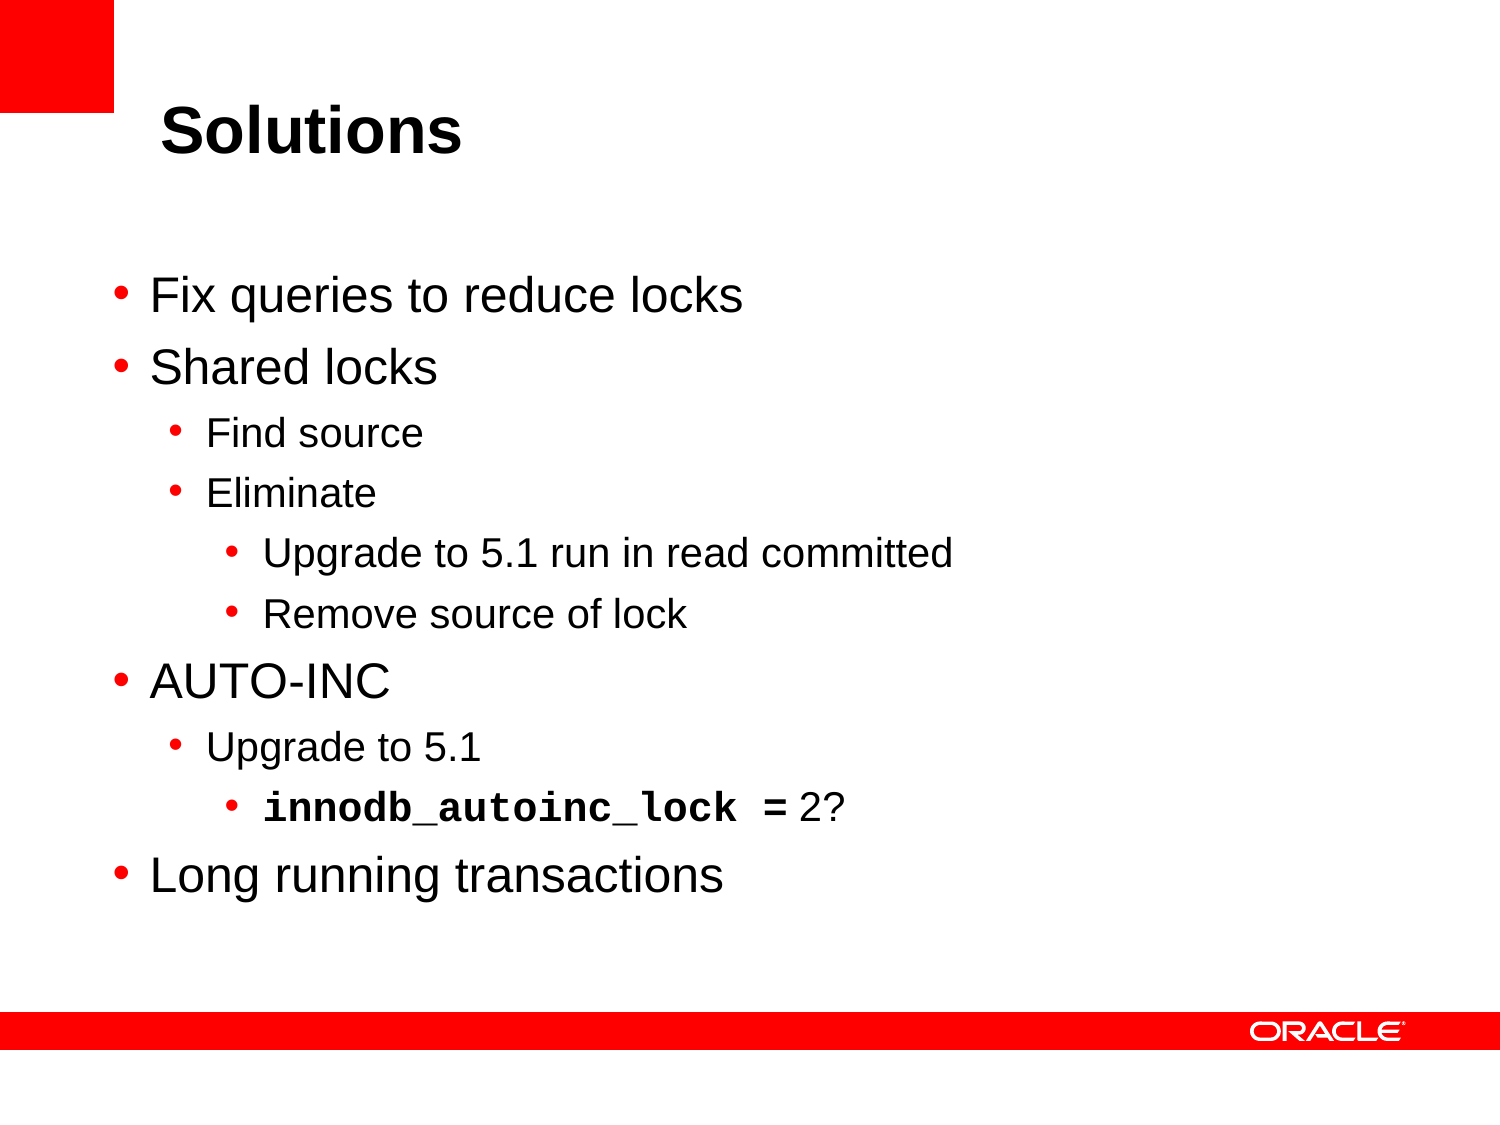

# Solutions
Fix queries to reduce locks
Shared locks
Find source
Eliminate
Upgrade to 5.1 run in read committed
Remove source of lock
AUTO-INC
Upgrade to 5.1
innodb_autoinc_lock = 2?
Long running transactions